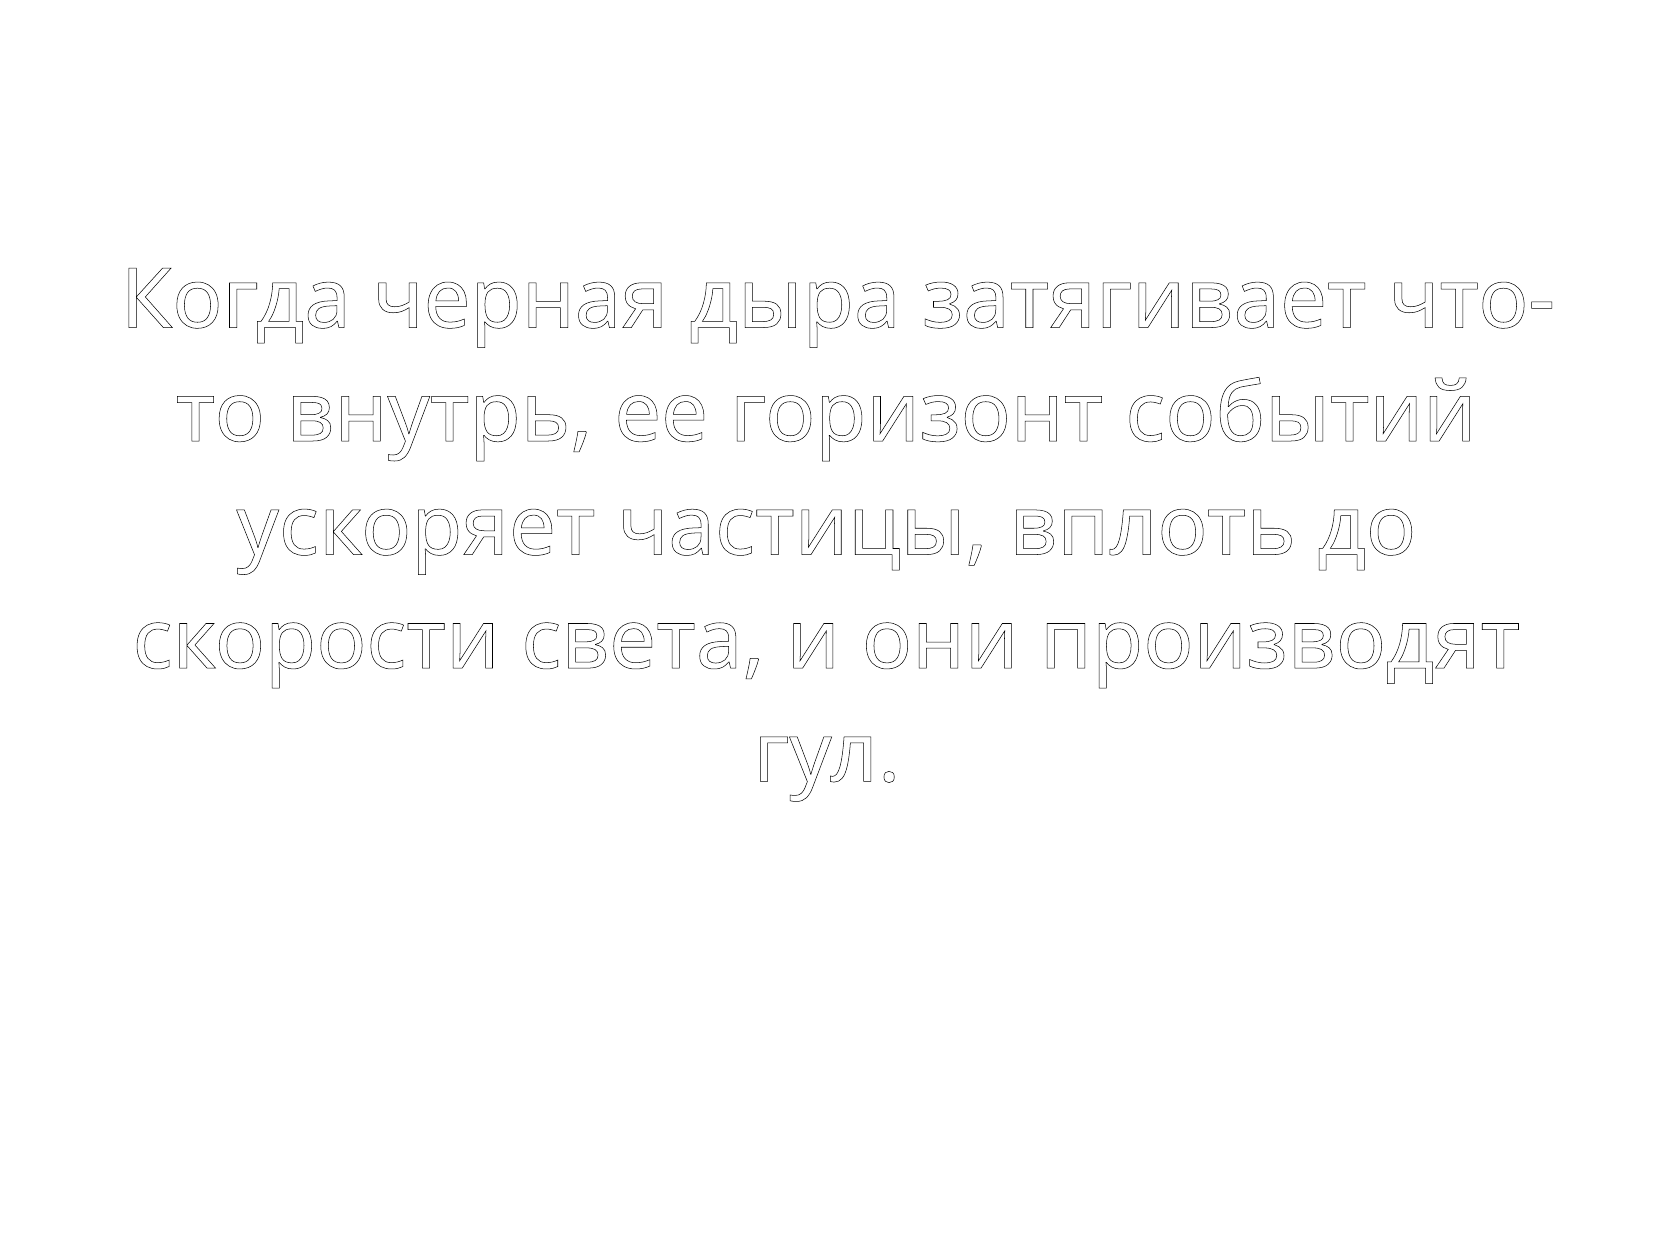

# Когда черная дыра затягивает что-то внутрь, ее горизонт событий ускоряет частицы, вплоть до скорости света, и они производят гул.